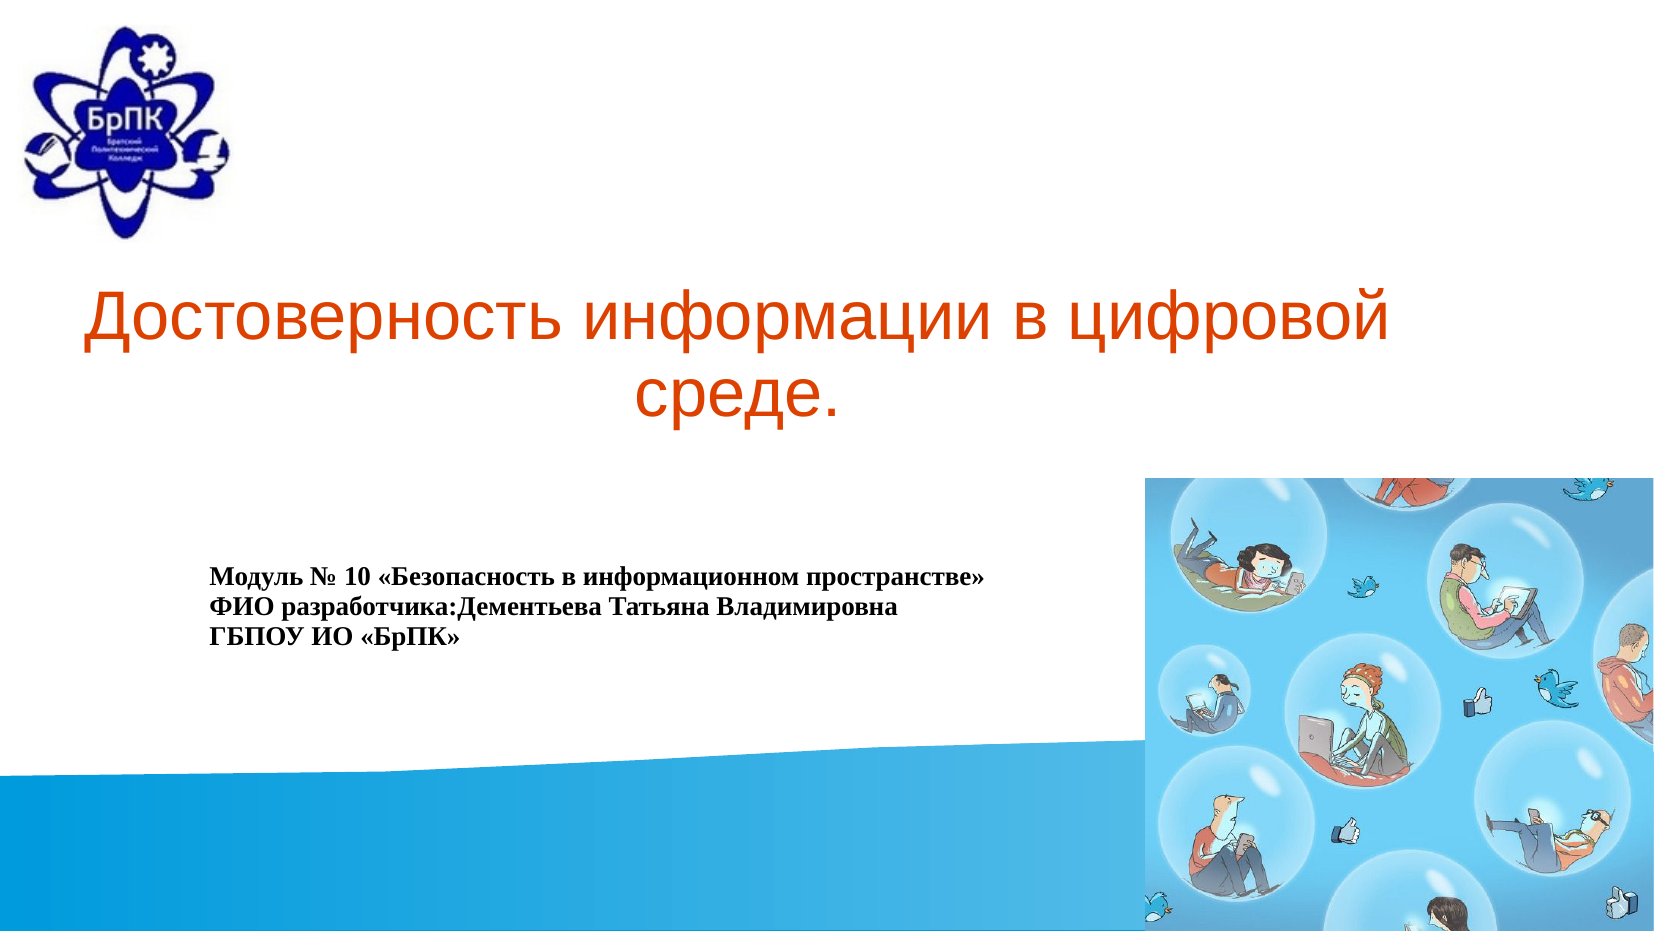

# Достоверность информации в цифровой среде.
Модуль № 10 «Безопасность в информационном пространстве»
ФИО разработчика:Дементьева Татьяна Владимировна
ГБПОУ ИО «БрПК»